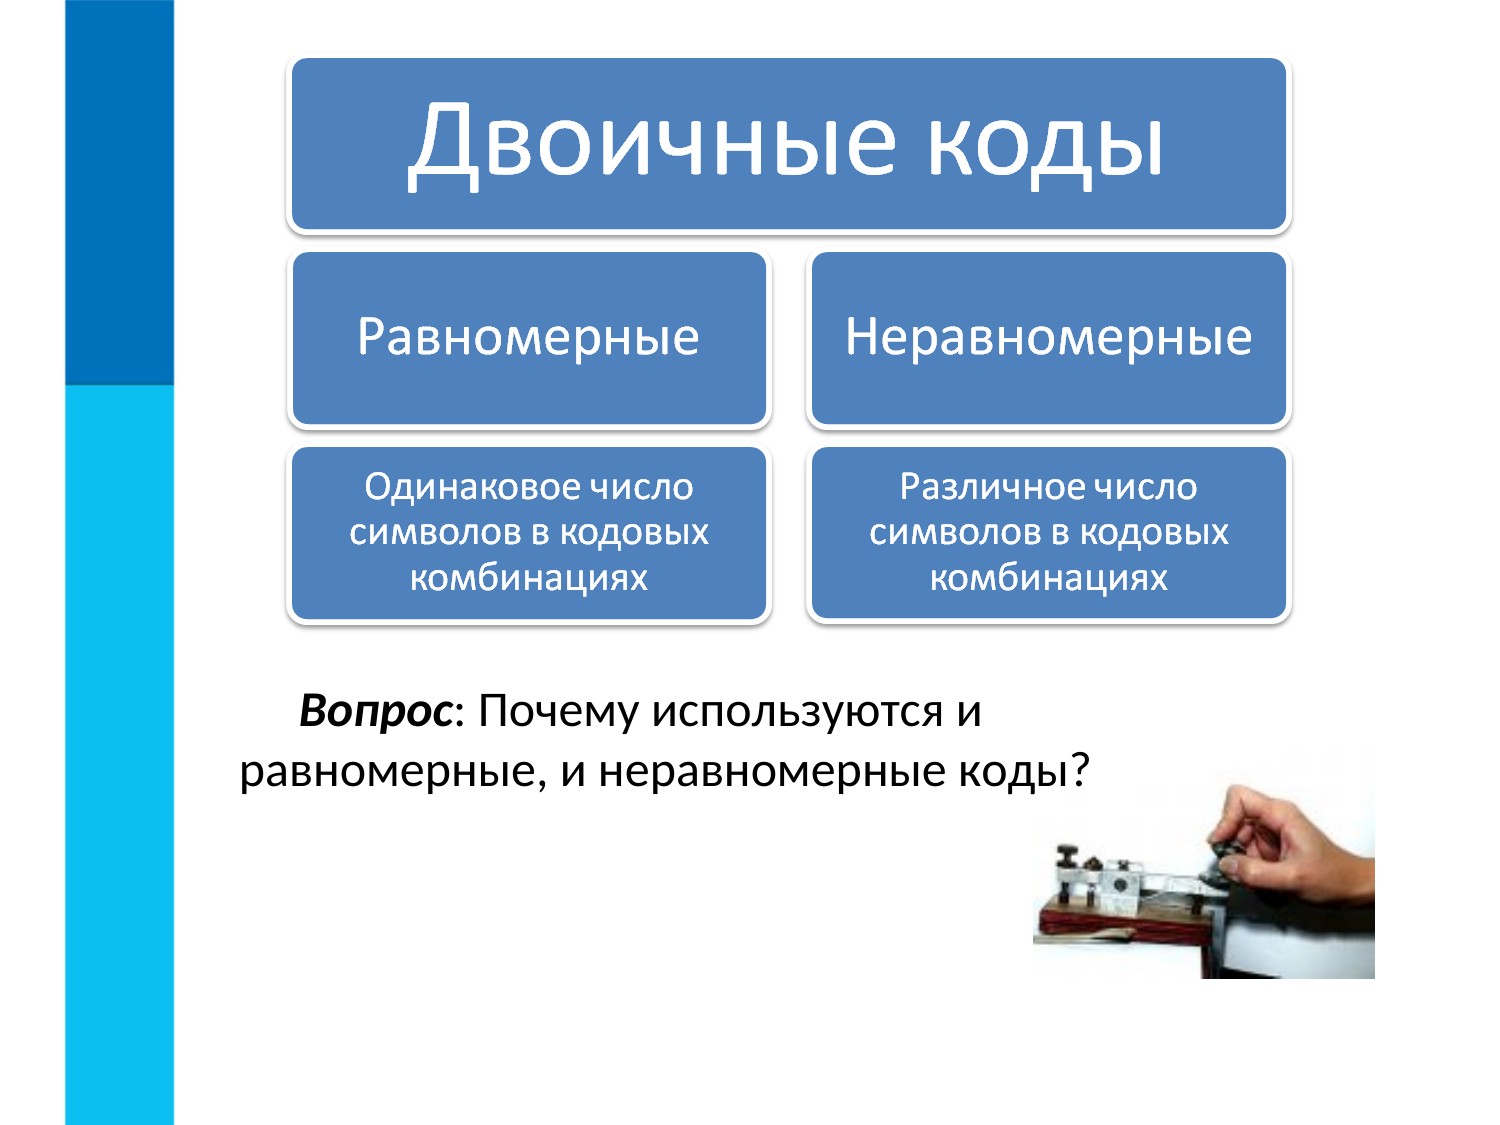

Вопрос: Почему используются и равномерные, и неравномерные коды?